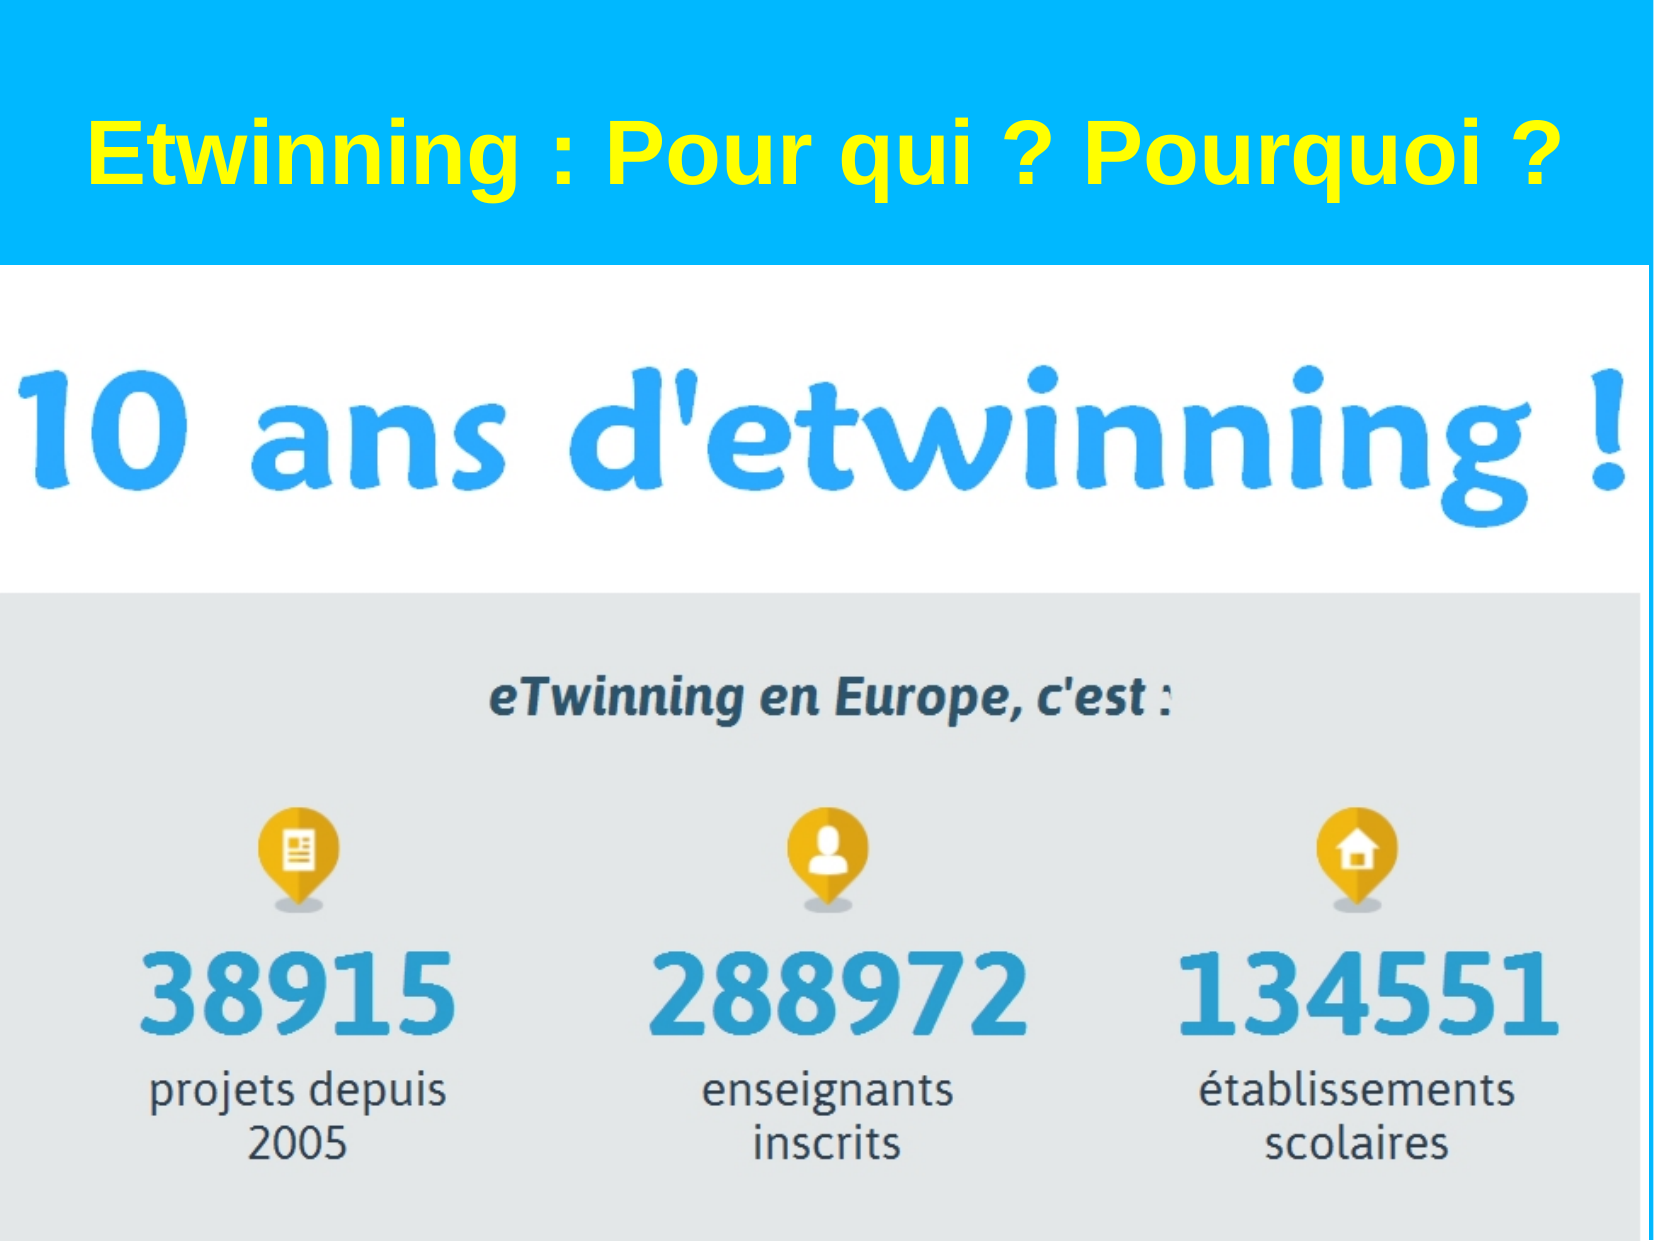

# Etwinning : Pour qui ? Pourquoi ?